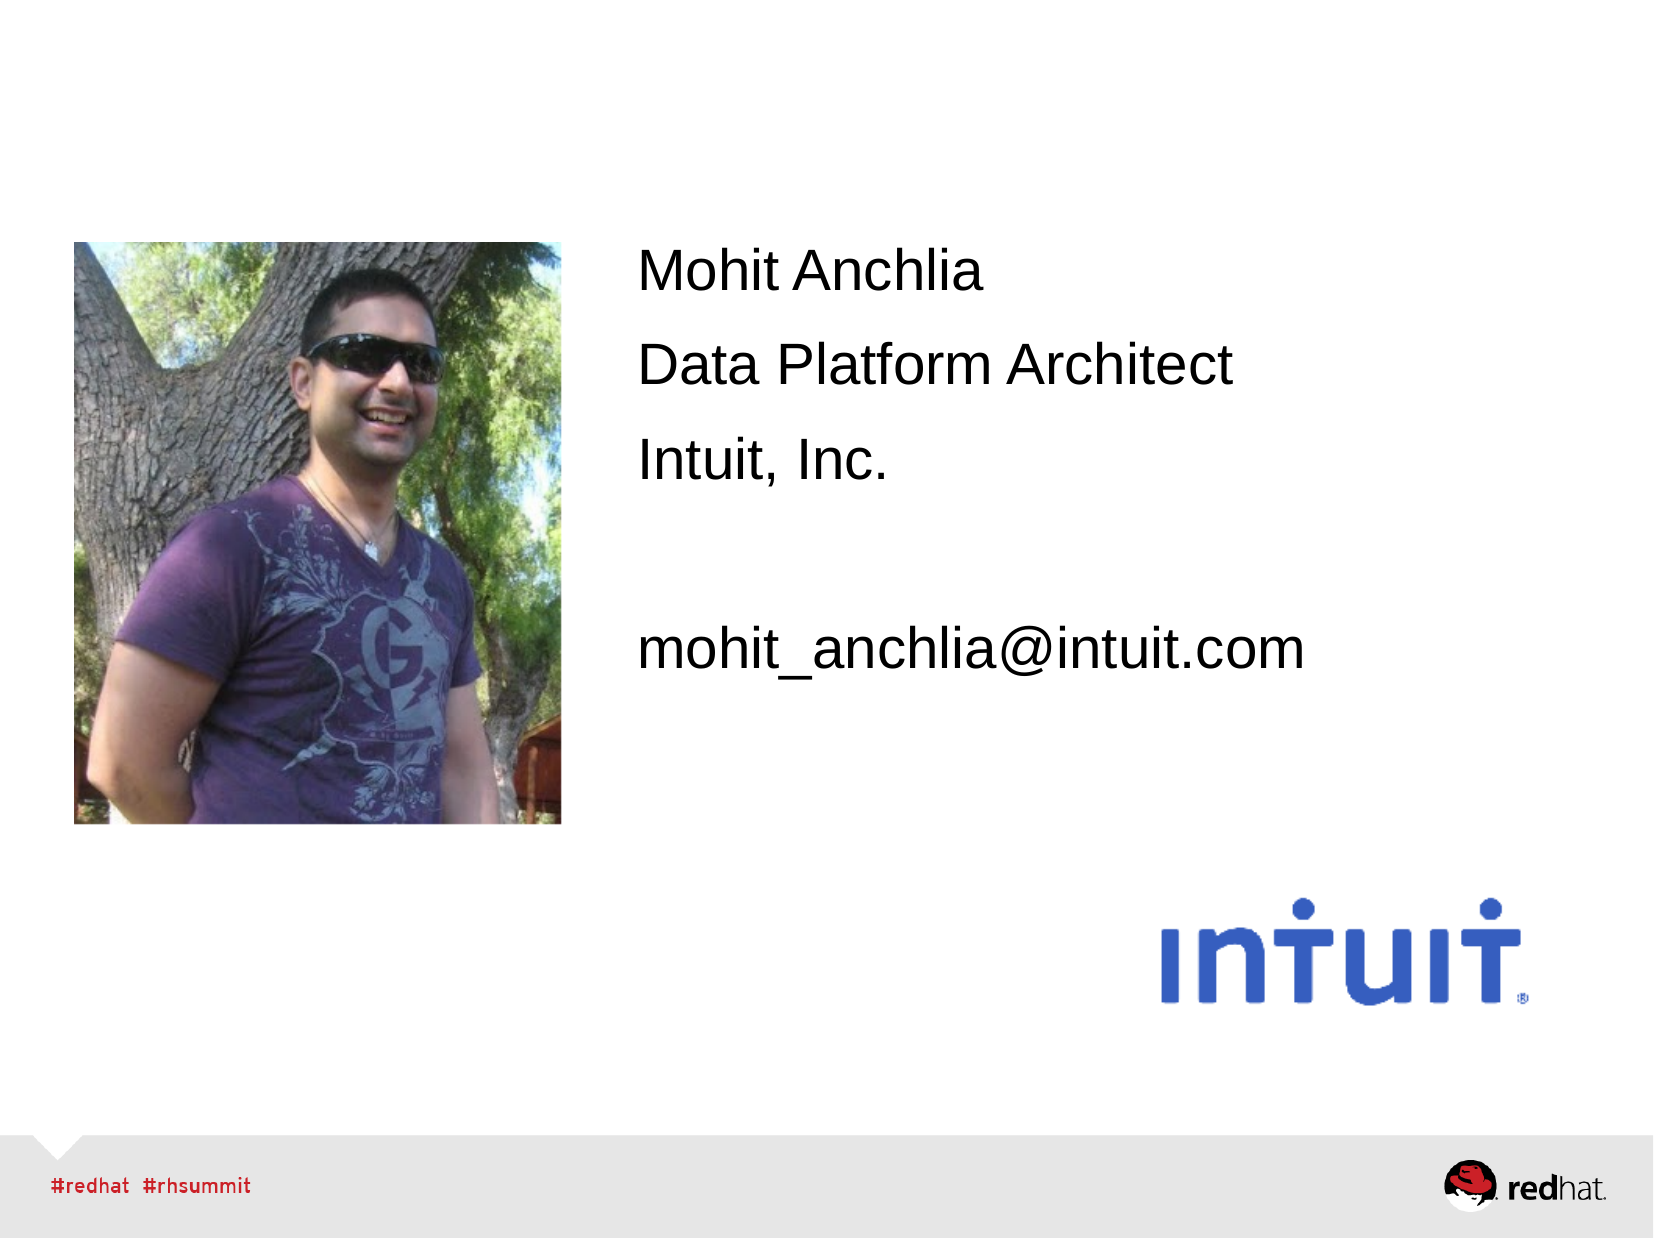

# Mohit Anchlia
Data Platform Architect
Intuit, Inc.
mohit_anchlia@intuit.com